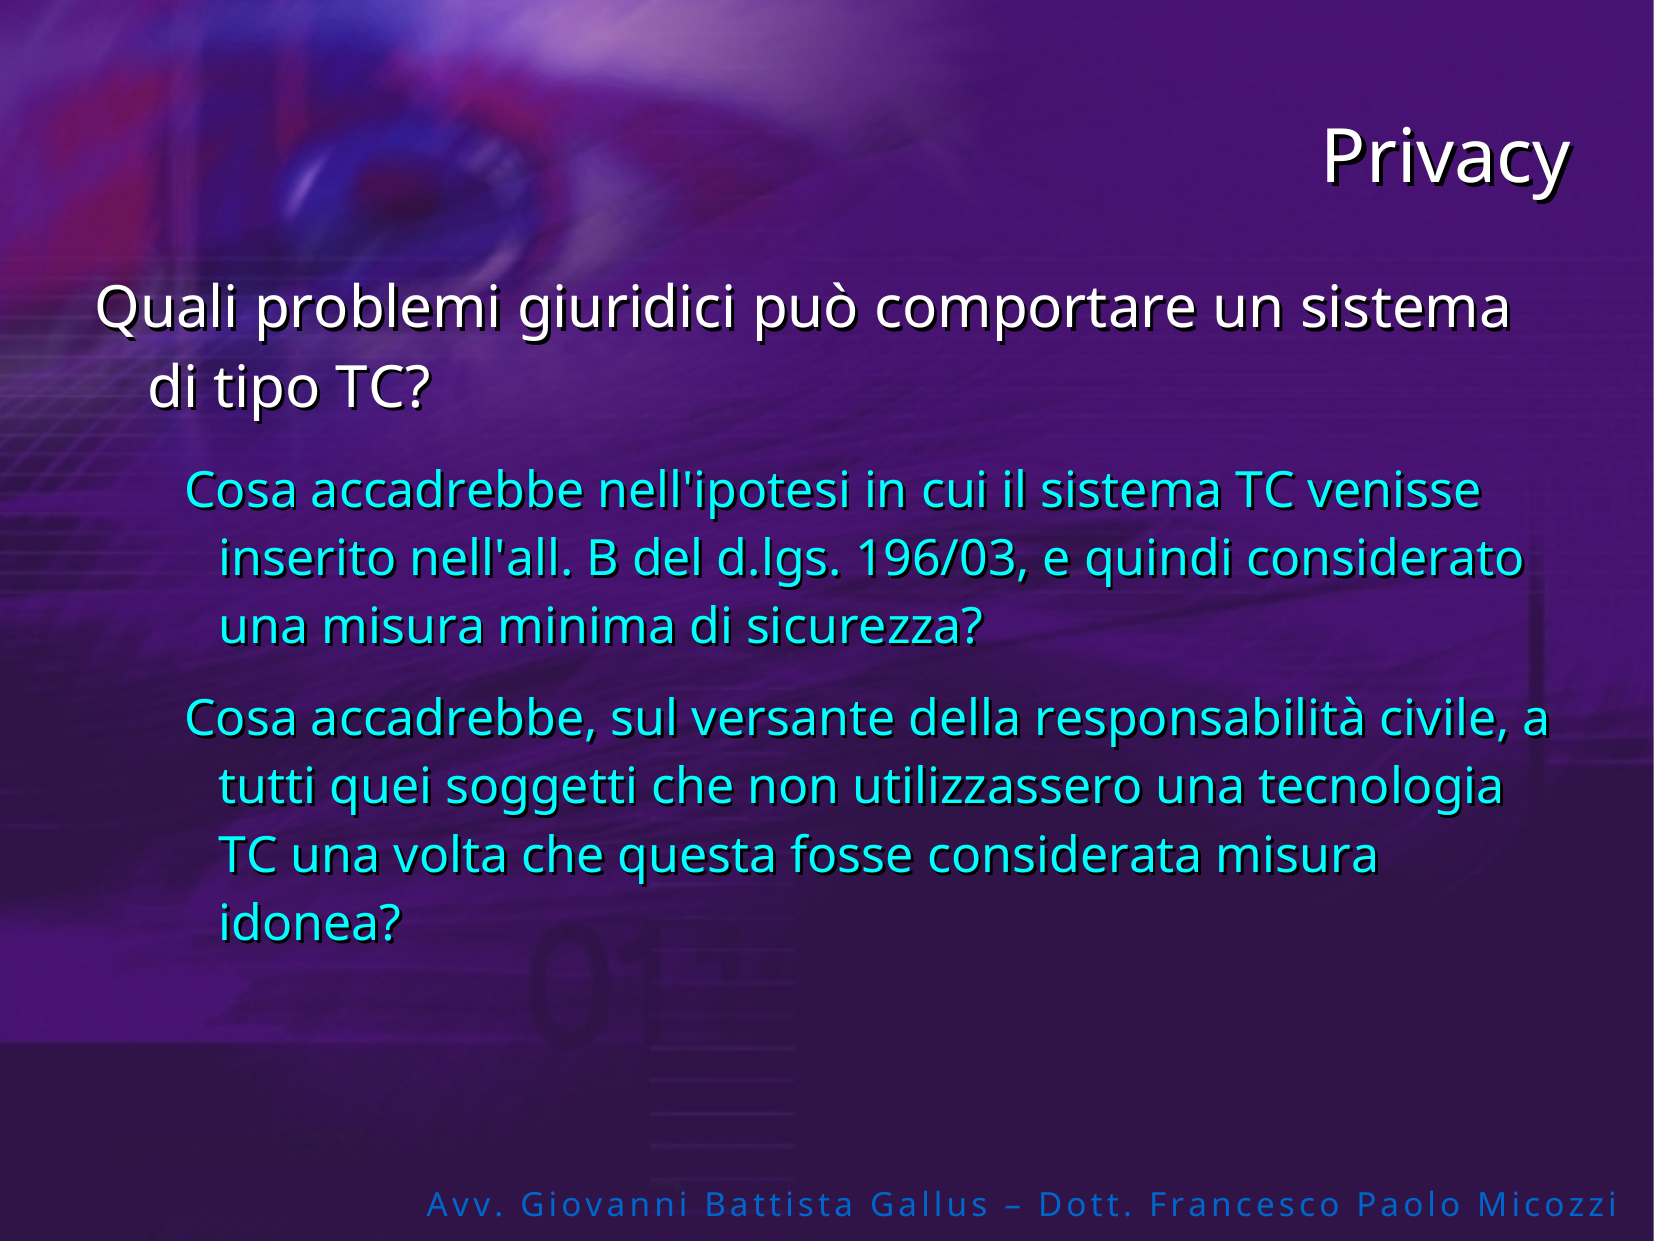

# Privacy
Quali problemi giuridici può comportare un sistema di tipo TC?
 Cosa accadrebbe nell'ipotesi in cui il sistema TC venisse inserito nell'all. B del d.lgs. 196/03, e quindi considerato una misura minima di sicurezza?
 Cosa accadrebbe, sul versante della responsabilità civile, a tutti quei soggetti che non utilizzassero una tecnologia TC una volta che questa fosse considerata misura idonea?
dott. Francesco Paolo Micozzi - f.micozzi@studionati.it